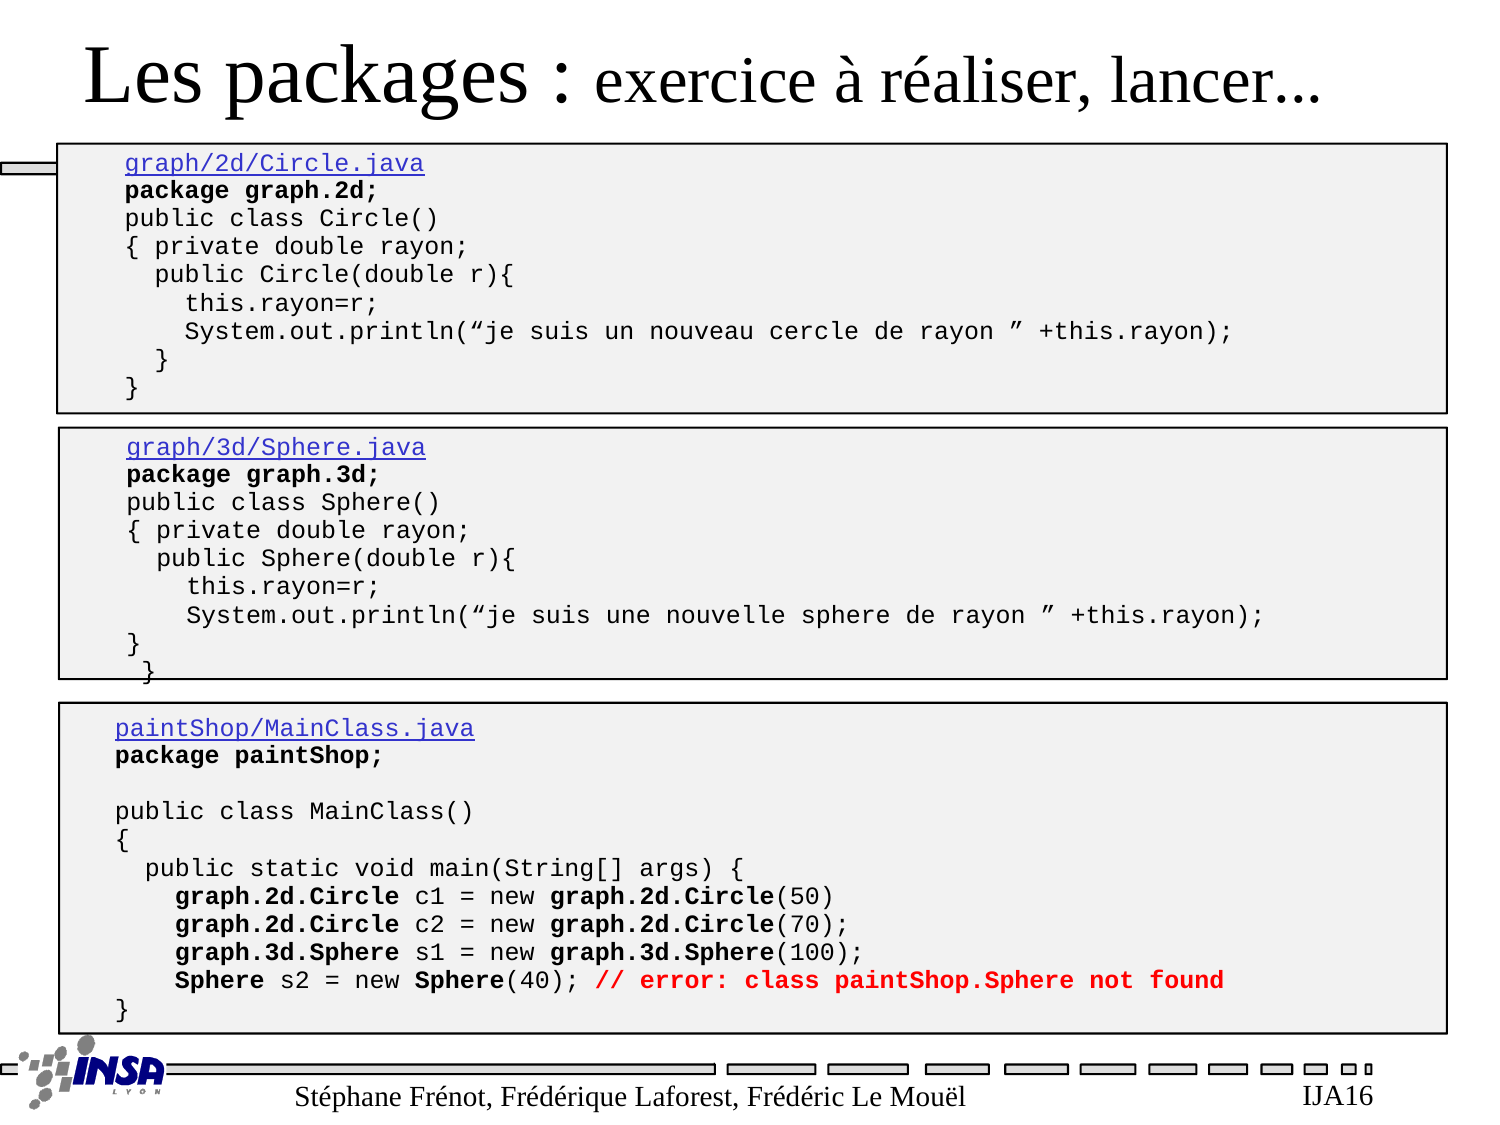

# Les packages : exercice à réaliser, lancer...
graph/2d/Circle.java
package graph.2d;
public class Circle()
{ private double rayon;
 public Circle(double r){
 this.rayon=r;
 System.out.println(“je suis un nouveau cercle de rayon ” +this.rayon);
 }
}
graph/3d/Sphere.java
package graph.3d;
public class Sphere()
{ private double rayon;
 public Sphere(double r){
 this.rayon=r;
 System.out.println(“je suis une nouvelle sphere de rayon ” +this.rayon);
}
 }
paintShop/MainClass.java
package paintShop;
public class MainClass()
{
 public static void main(String[] args) {
 graph.2d.Circle c1 = new graph.2d.Circle(50)
 graph.2d.Circle c2 = new graph.2d.Circle(70);
 graph.3d.Sphere s1 = new graph.3d.Sphere(100);
 Sphere s2 = new Sphere(40); // error: class paintShop.Sphere not found
}